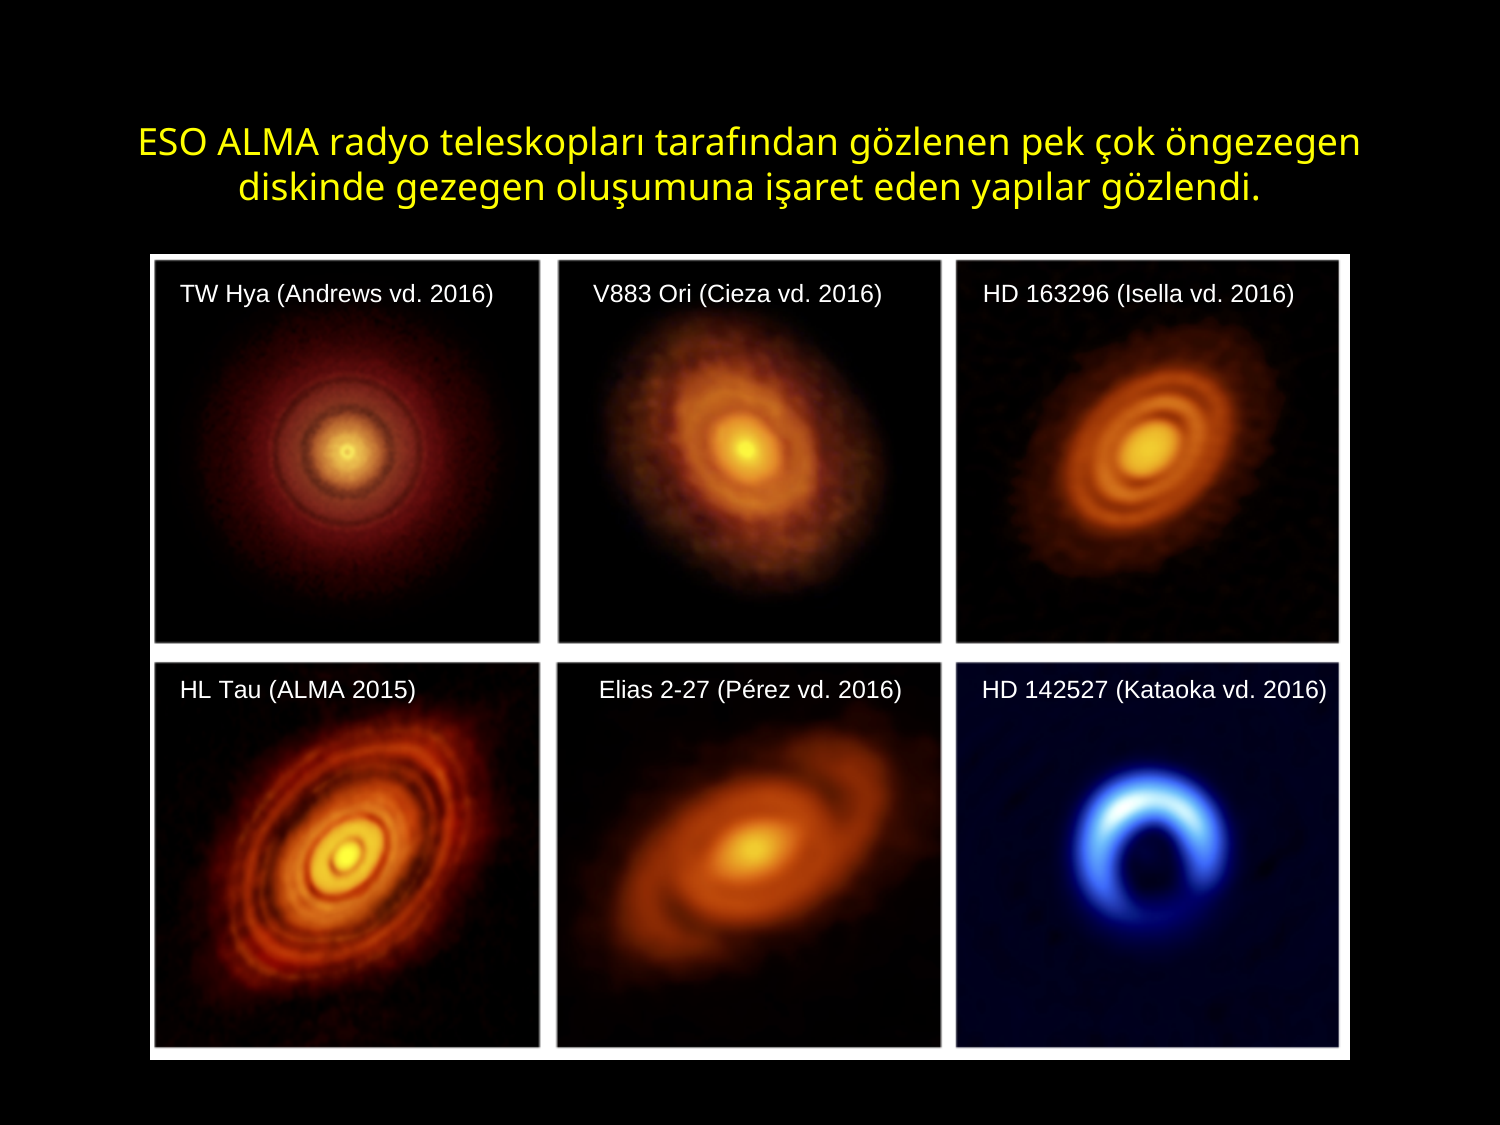

ESO ALMA radyo teleskopları tarafından gözlenen pek çok öngezegen diskinde gezegen oluşumuna işaret eden yapılar gözlendi.
TW Hya (Andrews vd. 2016)
V883 Ori (Cieza vd. 2016)
HD 163296 (Isella vd. 2016)
HL Tau (ALMA 2015)
Elias 2-27 (Pérez vd. 2016)
 HD 142527 (Kataoka vd. 2016)